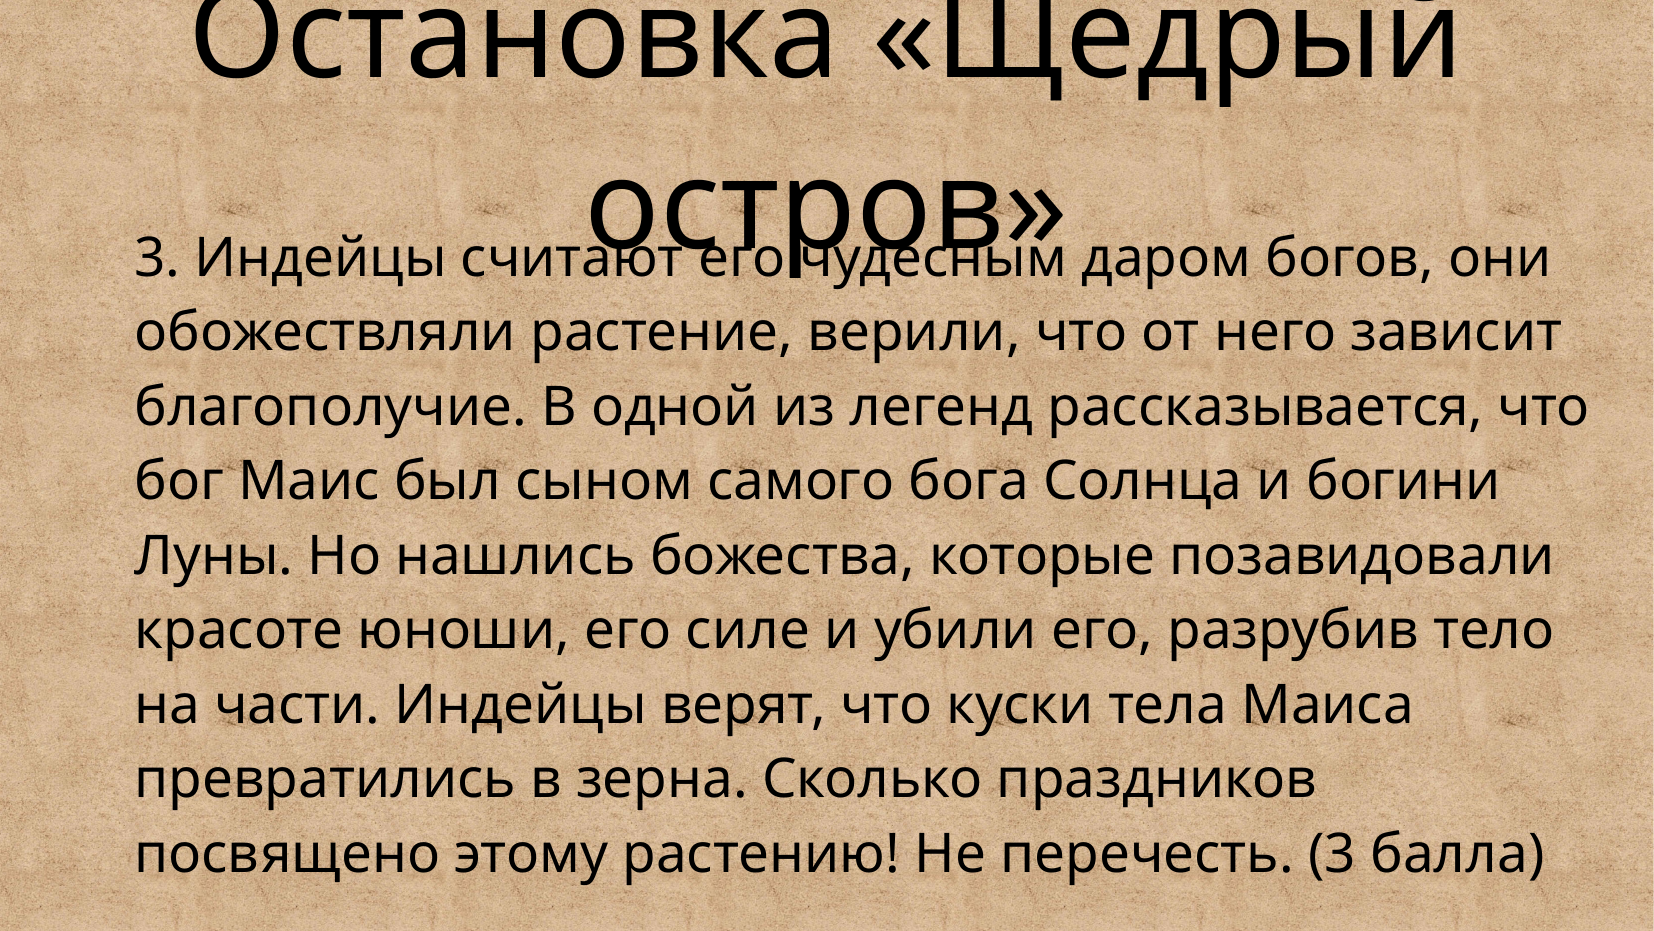

# Остановка «Щедрый остров»
3. Индейцы считают его чудесным даром богов, они обожествляли растение, верили, что от него зависит благополучие. В одной из легенд рассказывается, что бог Маис был сыном самого бога Солнца и богини Луны. Но нашлись божества, которые позавидовали красоте юноши, его силе и убили его, разрубив тело на части. Индейцы верят, что куски тела Маиса превратились в зерна. Сколько праздников посвящено этому растению! Не перечесть. (3 балла)